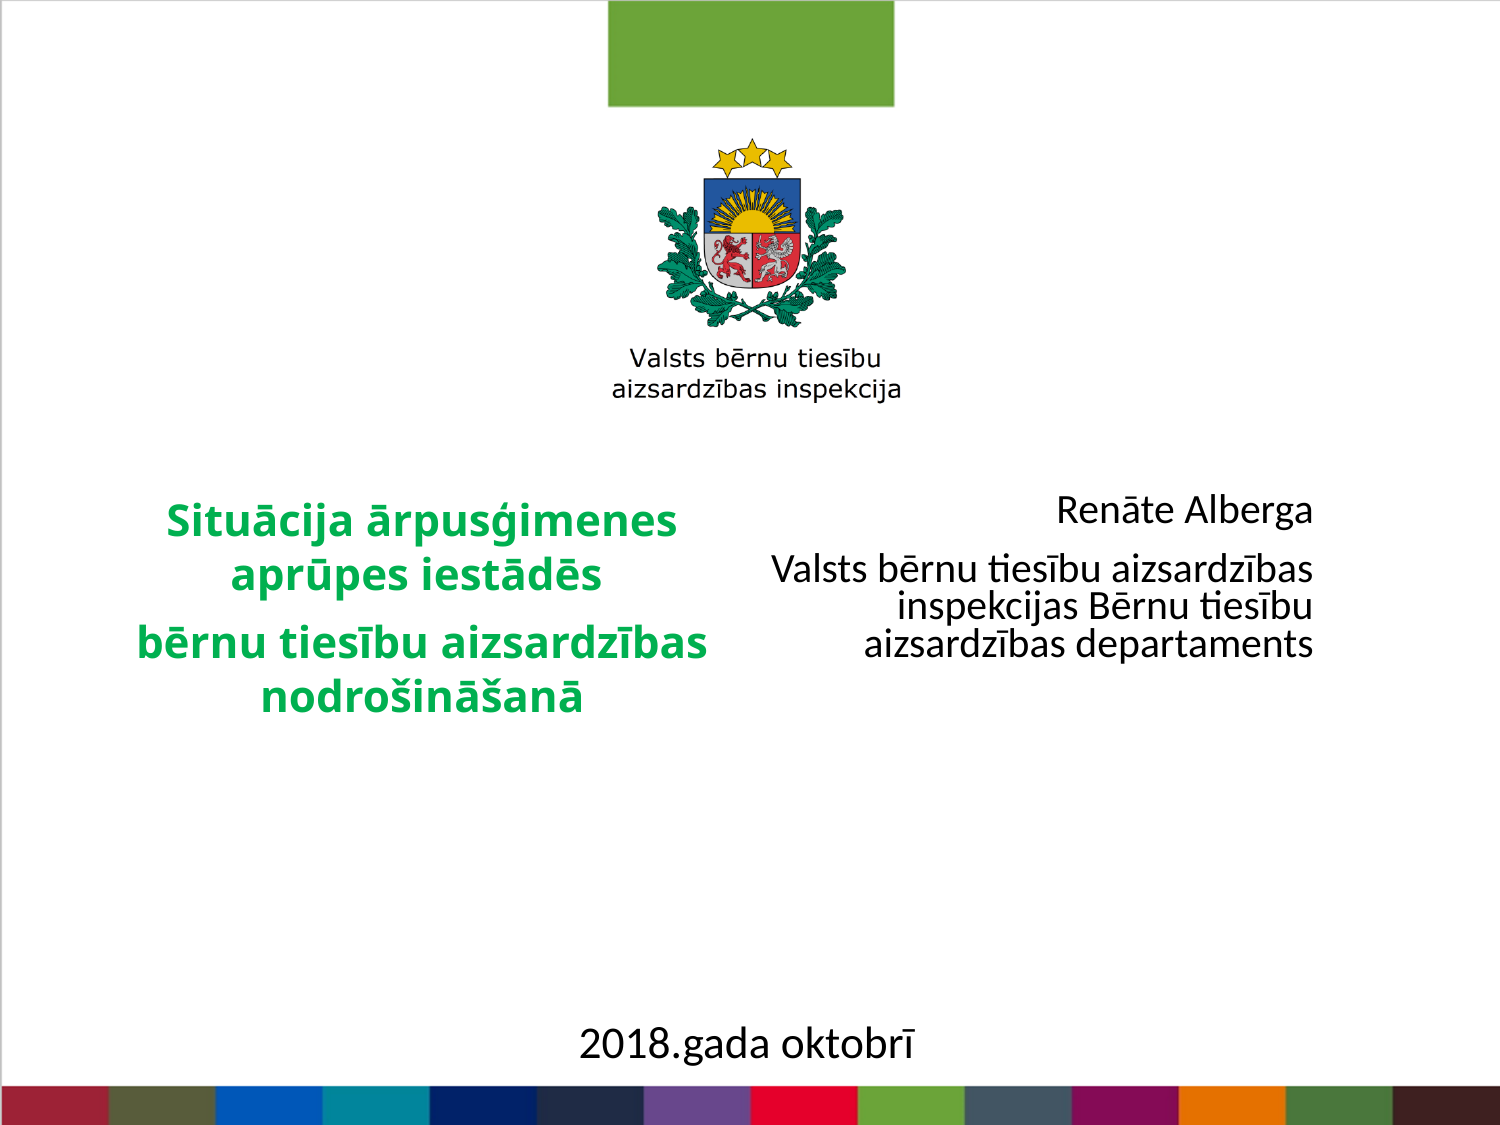

# Situācija ārpusģimenes aprūpes iestādēs
bērnu tiesību aizsardzības nodrošināšanā
Renāte Alberga
Valsts bērnu tiesību aizsardzības inspekcijas Bērnu tiesību aizsardzības departaments
2018.gada oktobrī